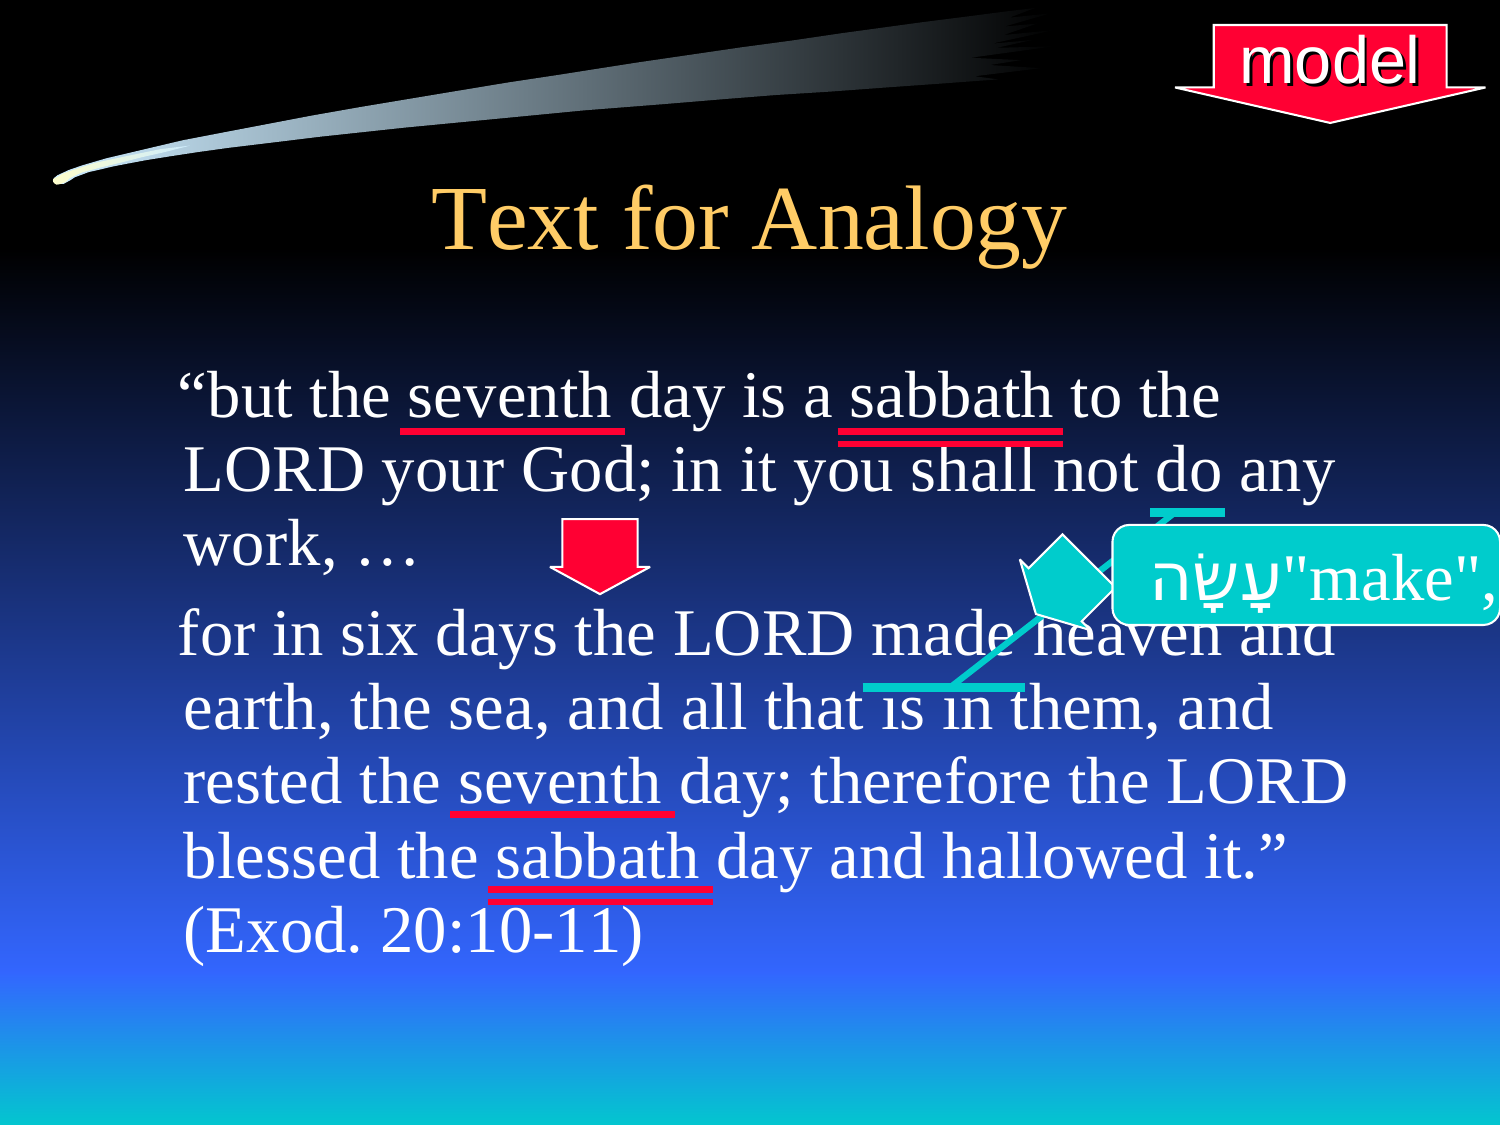

model
# Text for Analogy
 “but the seventh day is a sabbath to the LORD your God; in it you shall not do any work, …
 for in six days the LORD made heaven and earth, the sea, and all that is in them, and rested the seventh day; therefore the LORD blessed the sabbath day and hallowed it.” (Exod. 20:10-11)
 עָשָׂה"make",